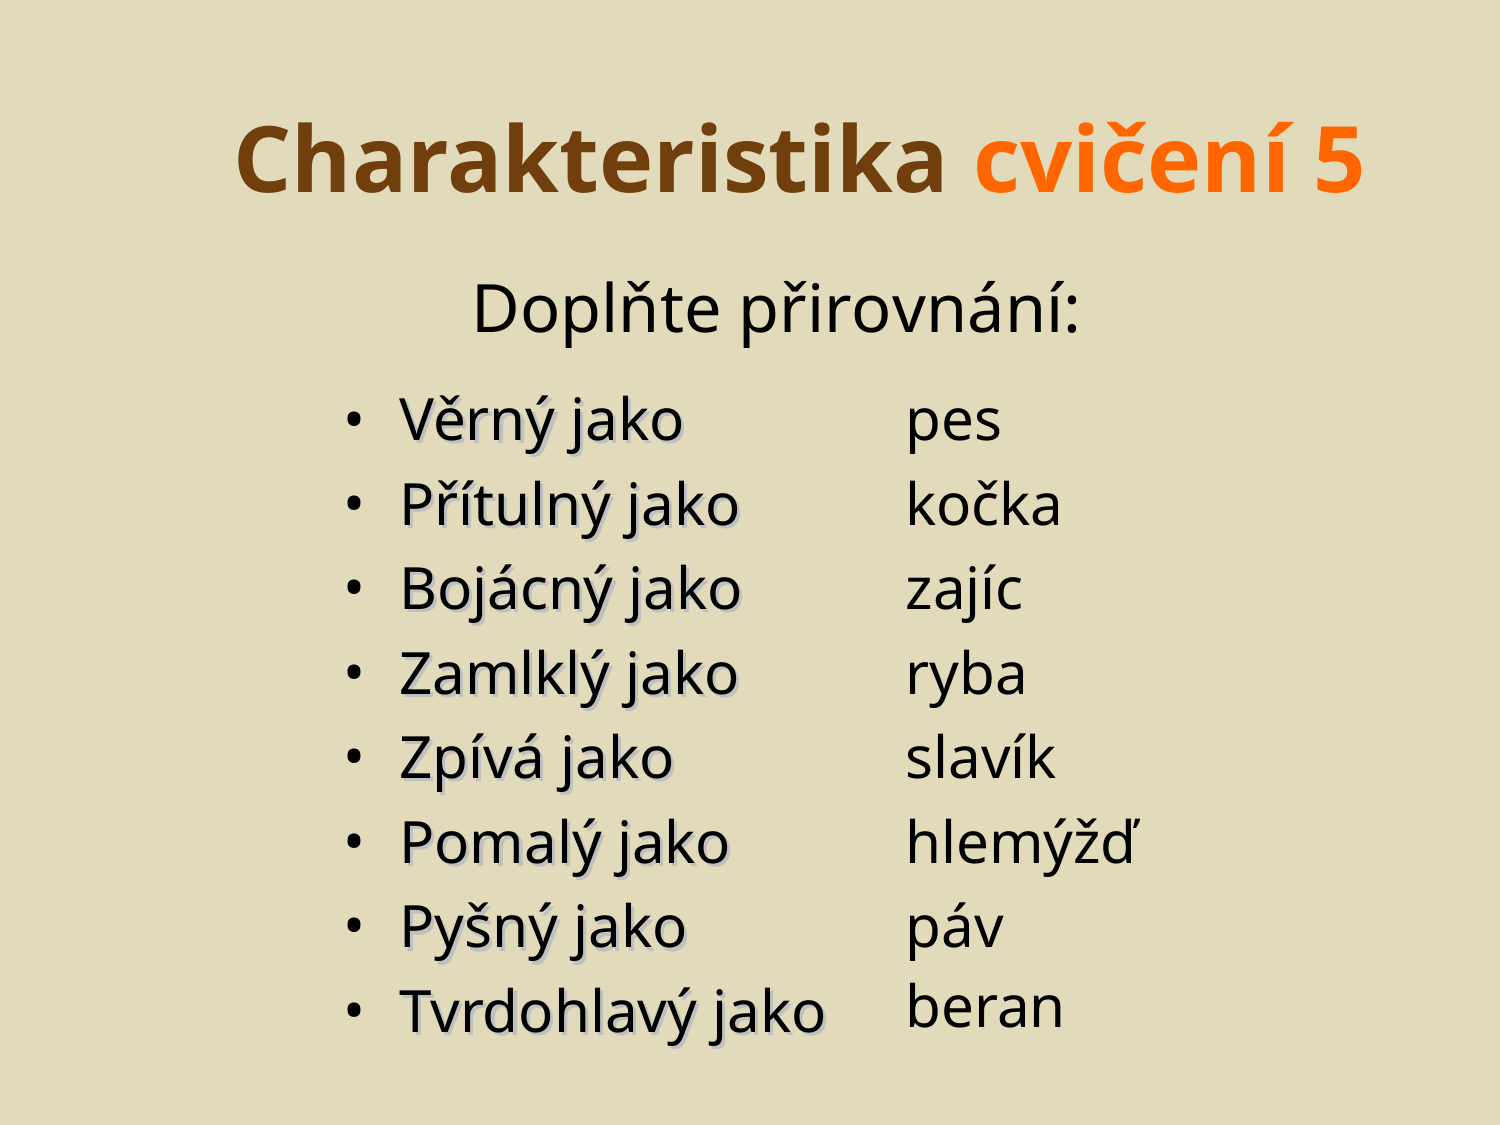

# Charakteristika cvičení 5
Doplňte přirovnání:
Věrný jako
Přítulný jako
Bojácný jako
Zamlklý jako
Zpívá jako
Pomalý jako
Pyšný jako
Tvrdohlavý jako
pes
kočka
zajíc
ryba
slavík
hlemýžď
páv
beran